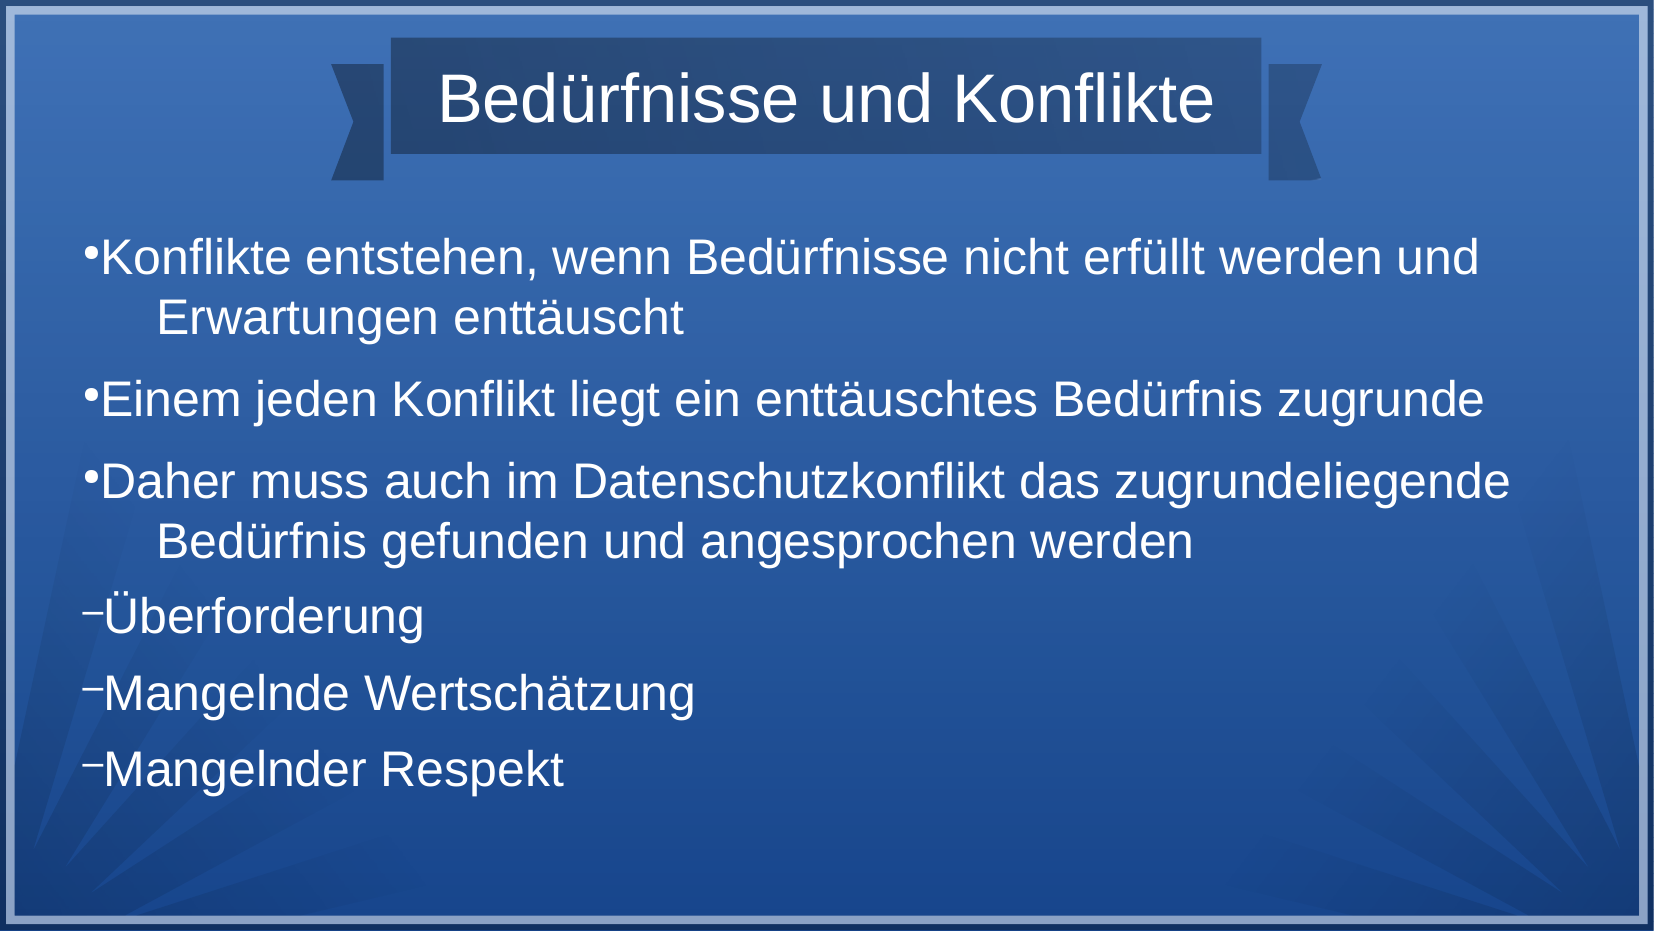

# Bedürfnisse und Konflikte
Konflikte entstehen, wenn Bedürfnisse nicht erfüllt werden und 		Erwartungen enttäuscht
Einem jeden Konflikt liegt ein enttäuschtes Bedürfnis zugrunde
Daher muss auch im Datenschutzkonflikt das zugrundeliegende 		Bedürfnis gefunden und angesprochen werden
Überforderung
Mangelnde Wertschätzung
Mangelnder Respekt